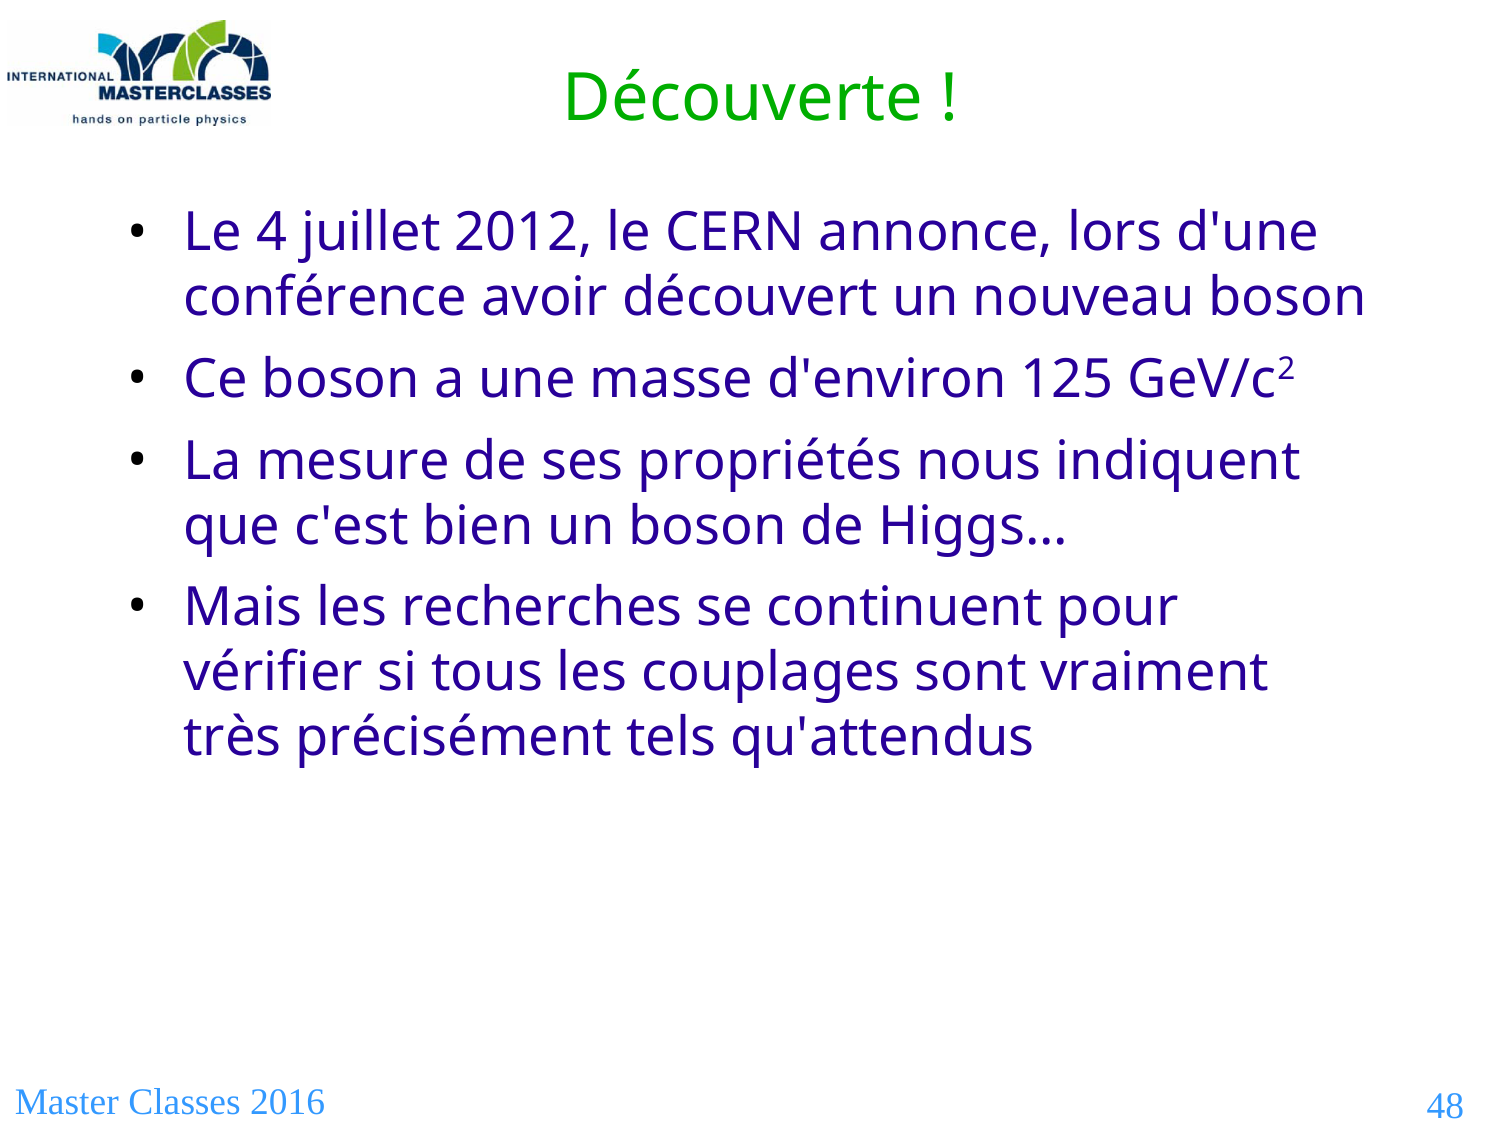

# Découverte !
Le 4 juillet 2012, le CERN annonce, lors d'une conférence avoir découvert un nouveau boson
Ce boson a une masse d'environ 125 GeV/c2
La mesure de ses propriétés nous indiquent que c'est bien un boson de Higgs...
Mais les recherches se continuent pour vérifier si tous les couplages sont vraiment très précisément tels qu'attendus
Master Classes 2016
48